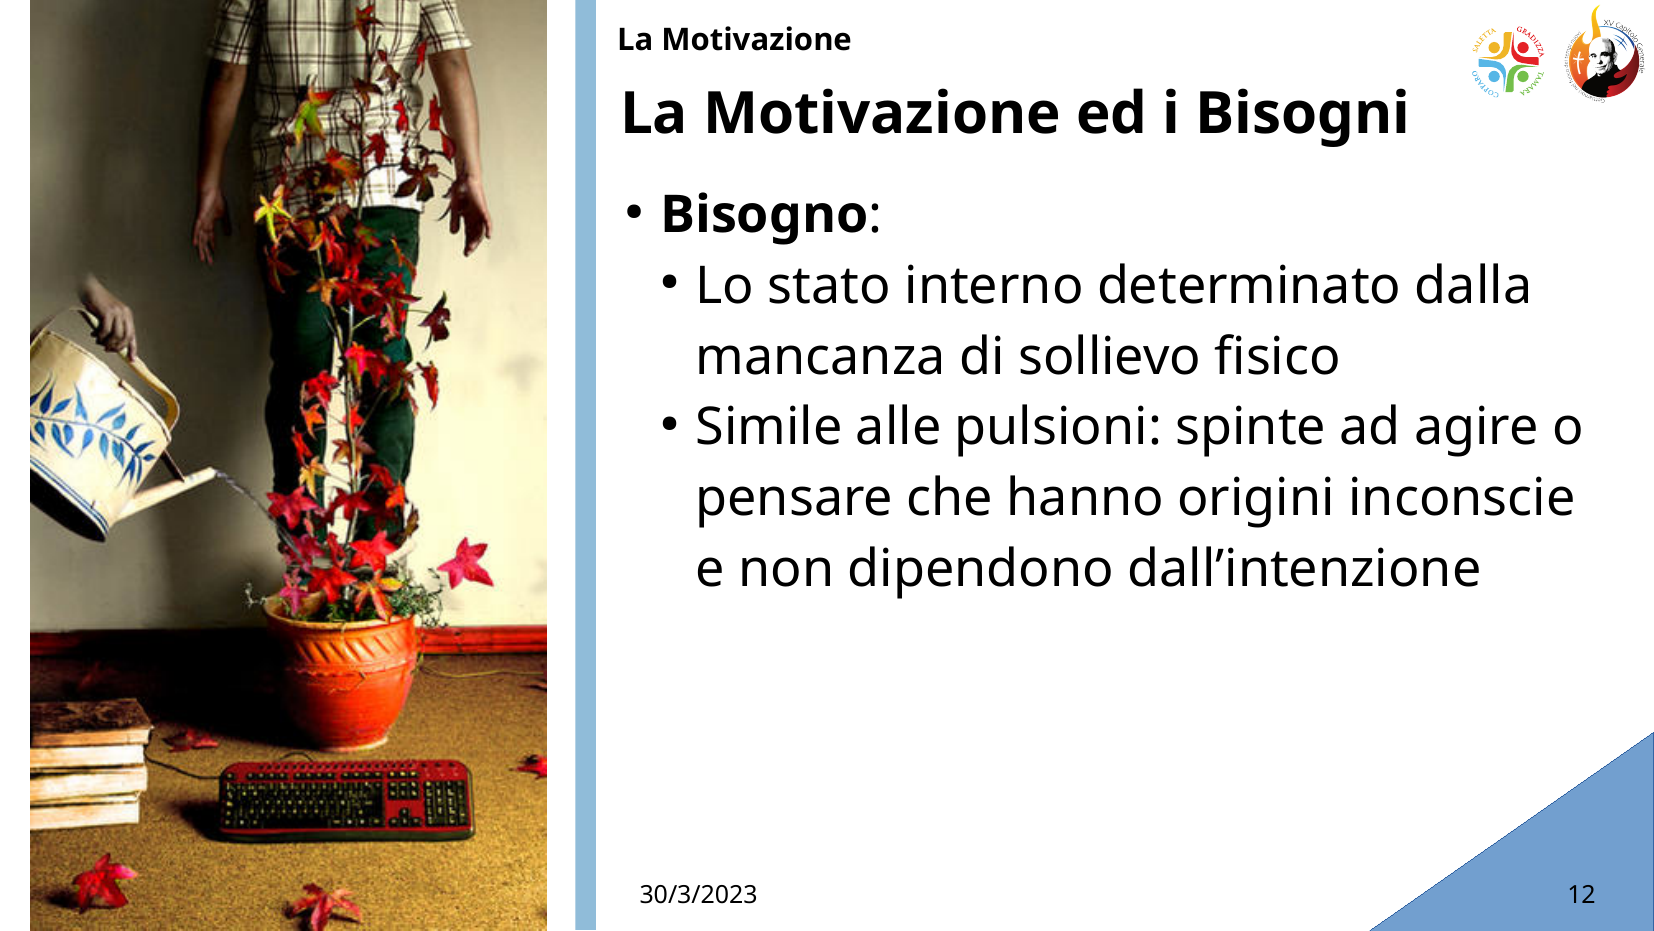

La Motivazione
La Motivazione ed i Bisogni
# Bisogno:
Lo stato interno determinato dalla mancanza di sollievo fisico
Simile alle pulsioni: spinte ad agire o pensare che hanno origini inconscie e non dipendono dall’intenzione